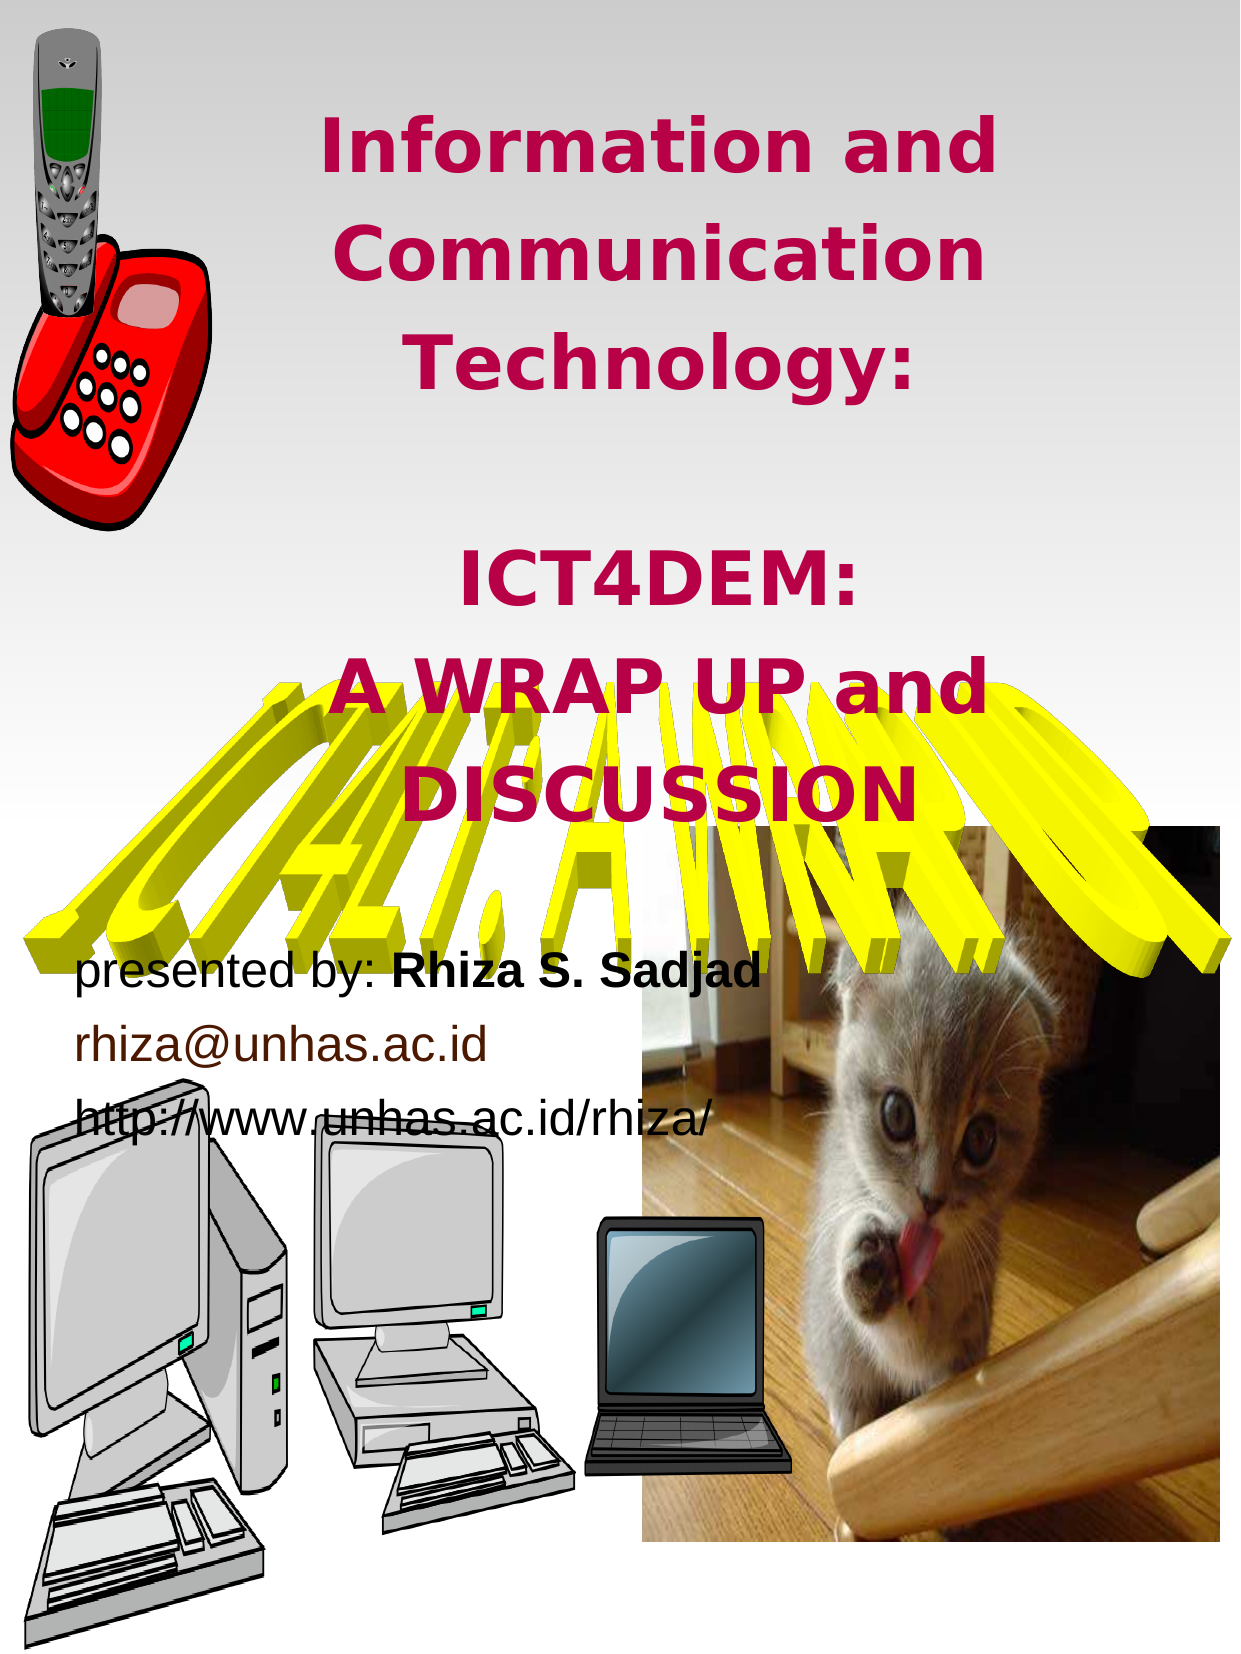

# Information and Communication Technology: ICT4DEM: A WRAP UP and DISCUSSION
ICT4LT: A WRAP UP
presented by: Rhiza S. Sadjad
rhiza@unhas.ac.id
http://www.unhas.ac.id/rhiza/